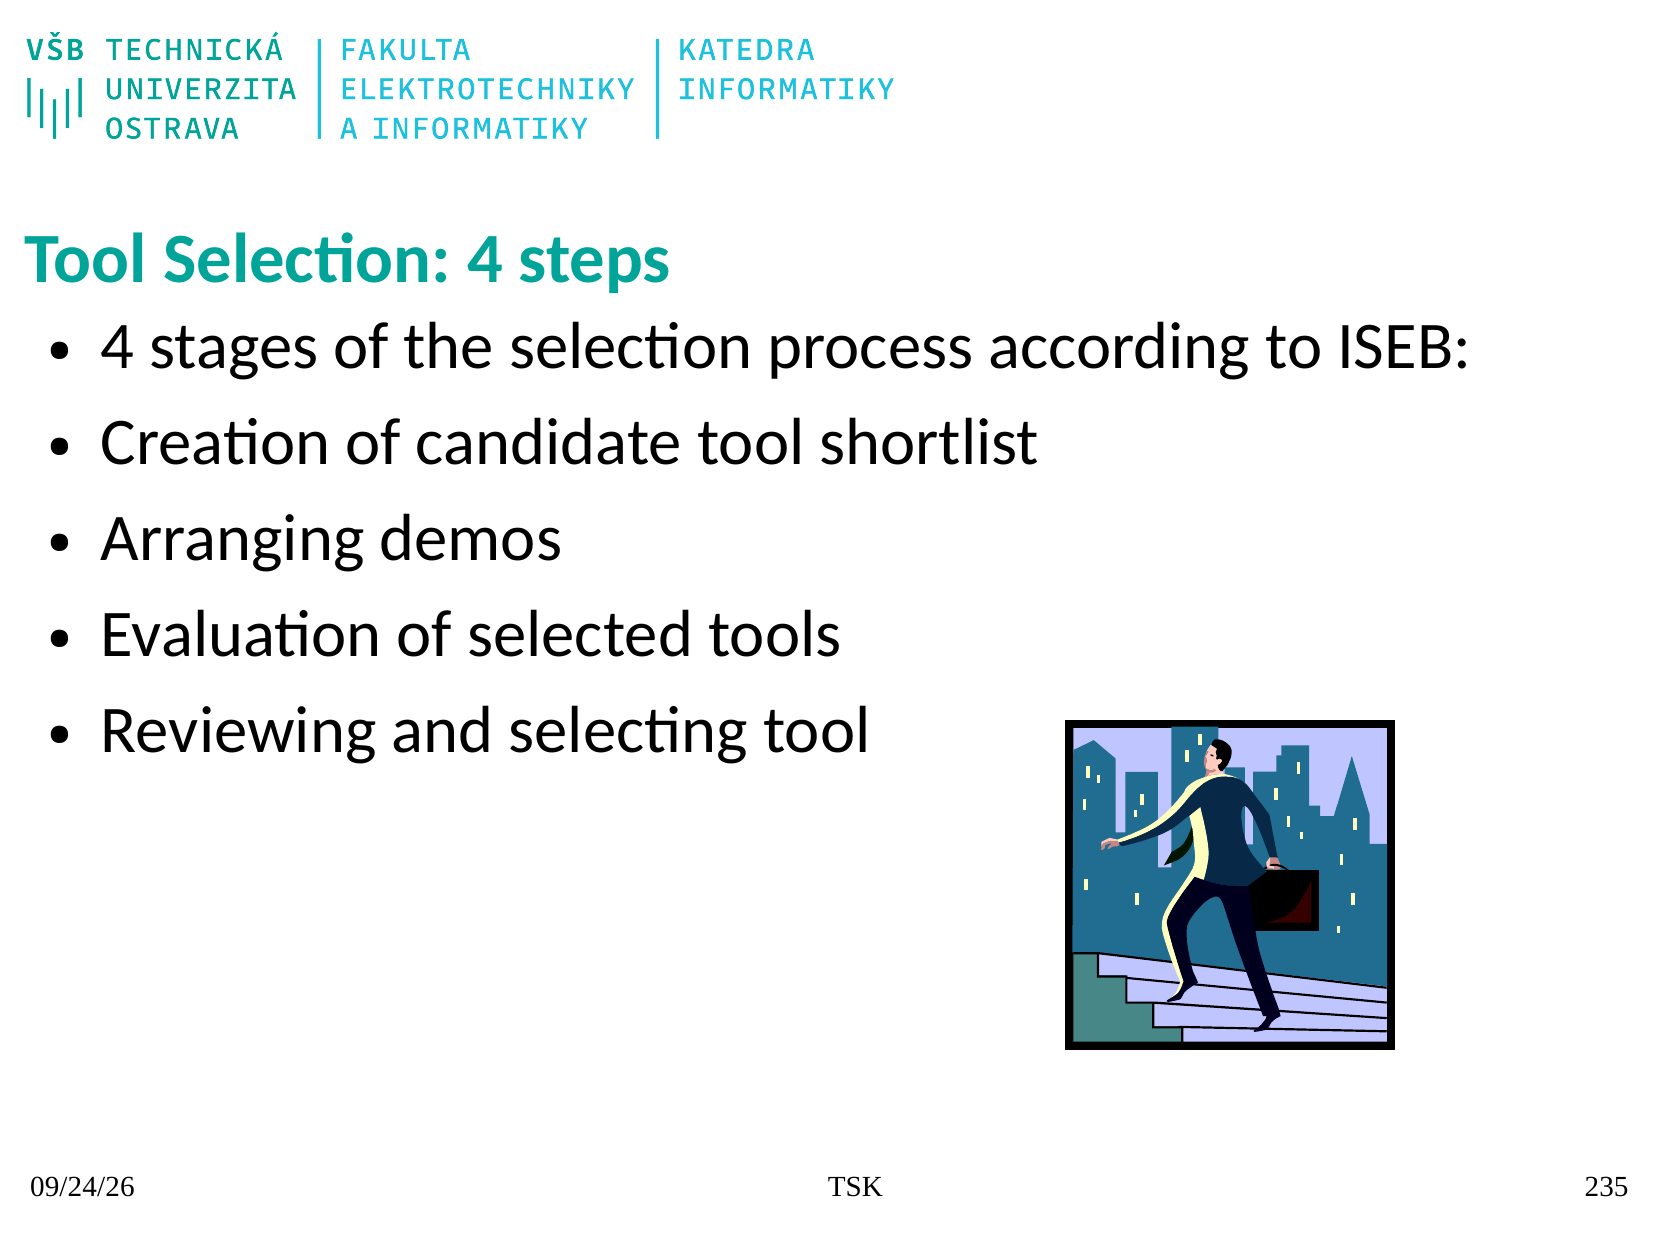

# Tool Selection: 4 steps
4 stages of the selection process according to ISEB:
Creation of candidate tool shortlist
Arranging demos
Evaluation of selected tools
Reviewing and selecting tool
TSK
235